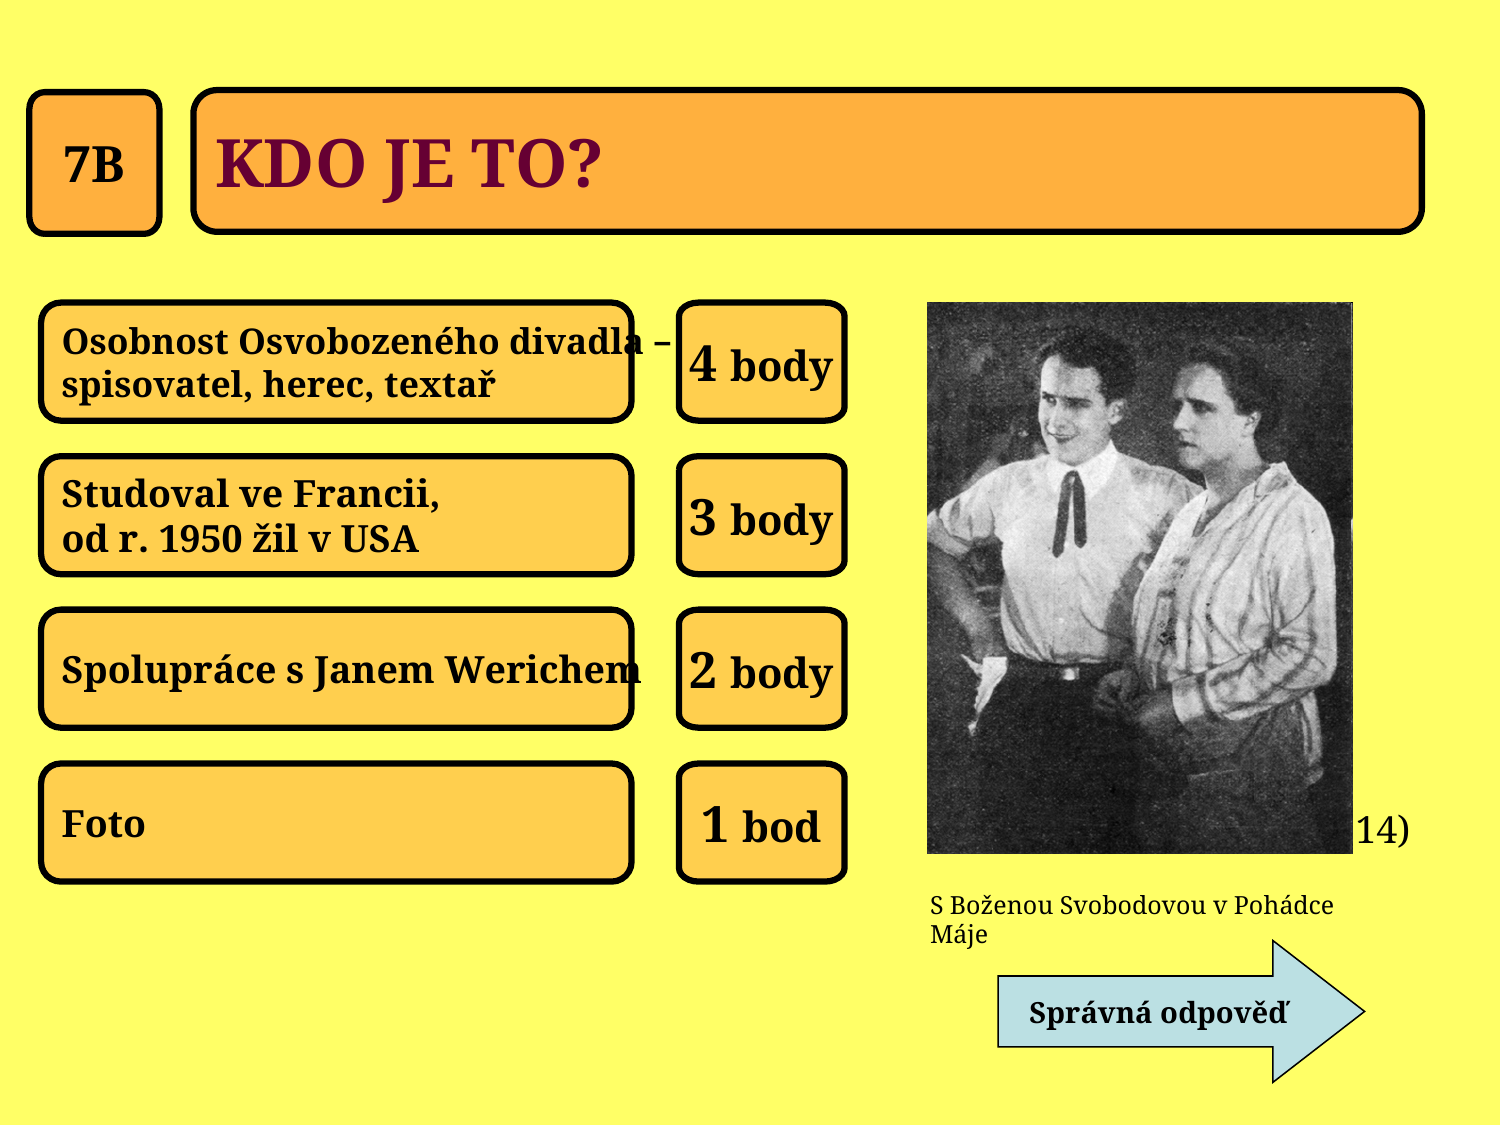

KDO JE TO?
7B
Osobnost Osvobozeného divadla −
spisovatel, herec, textař
4 body
Studoval ve Francii,
od r. 1950 žil v USA
3 body
Spolupráce s Janem Werichem
2 body
Foto
1 bod
14)
S Boženou Svobodovou v Pohádce Máje
Správná odpověď